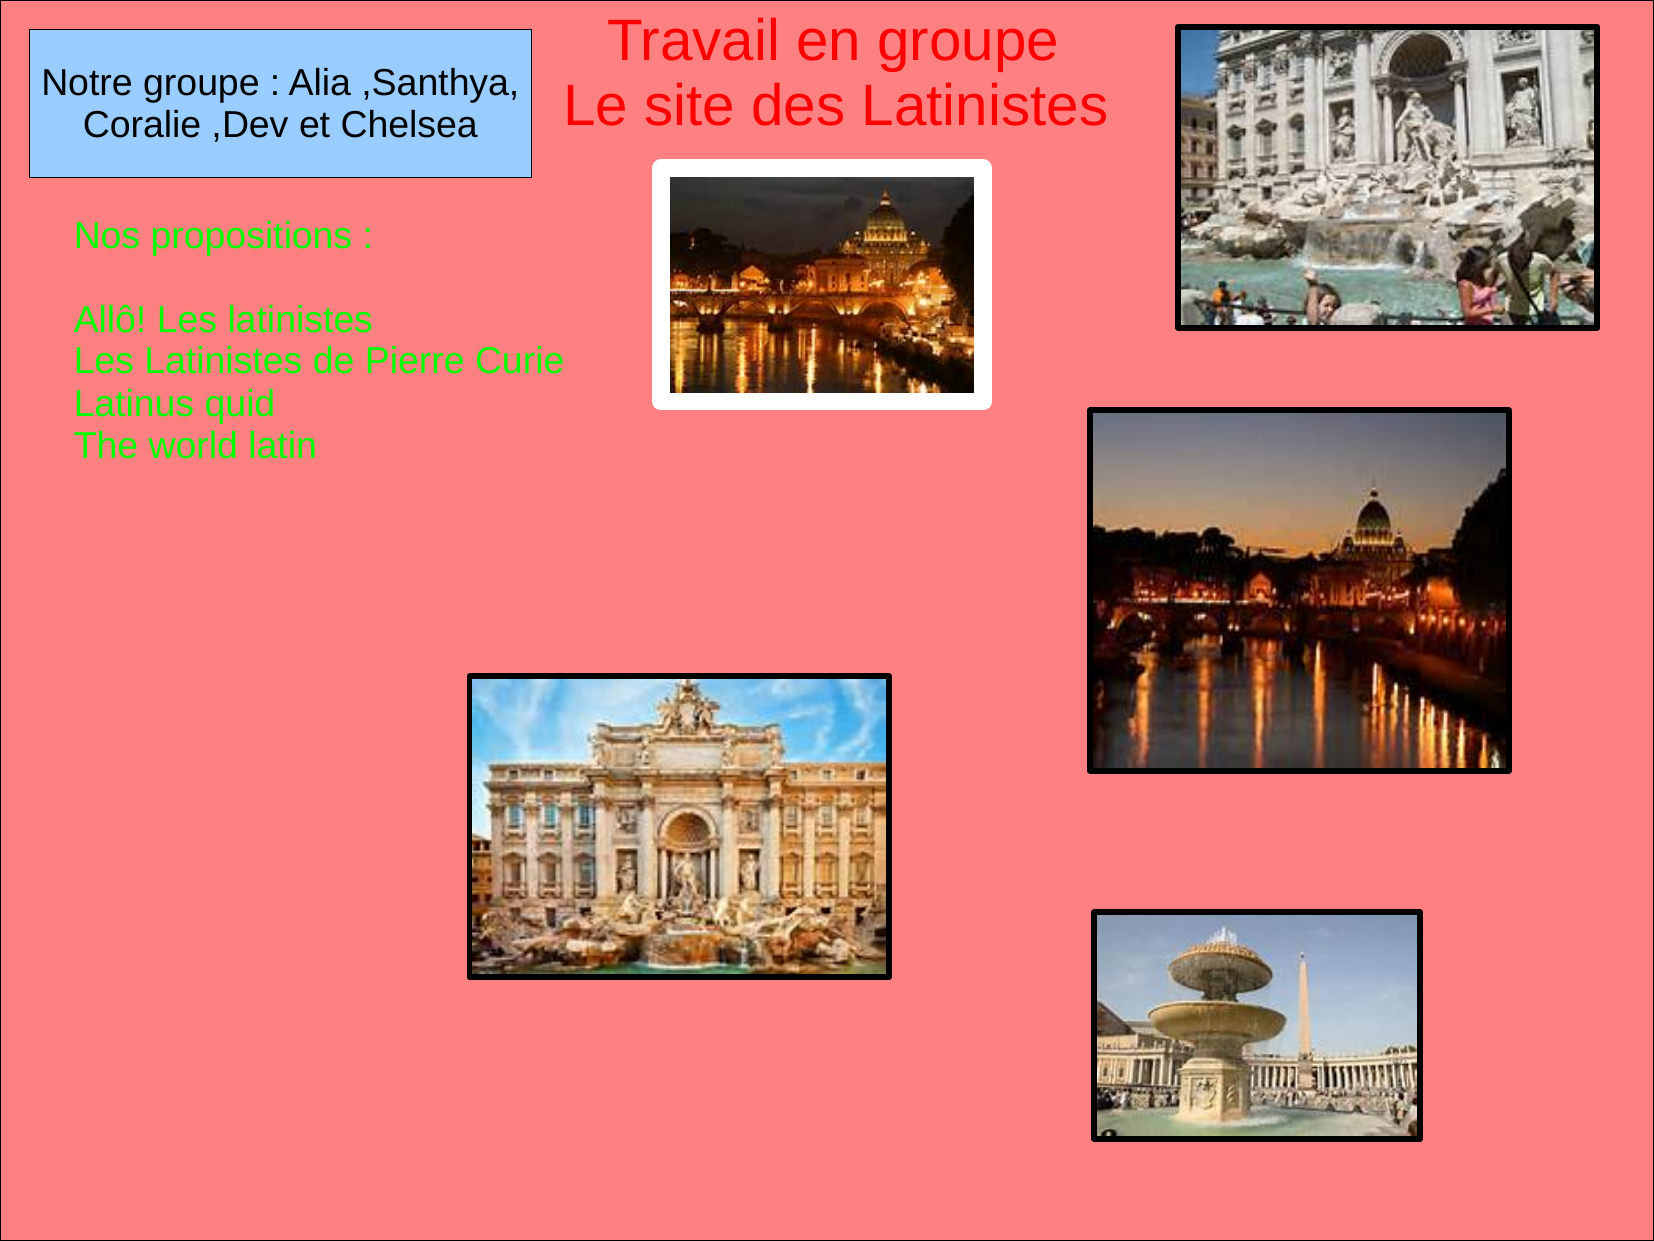

Travail en groupe
Le site des Latinistes
Notre groupe : Alia ,Santhya,
Coralie ,Dev et Chelsea
Nos propositions :
Allô! Les latinistes
Les Latinistes de Pierre Curie
Latinus quid
The world latin